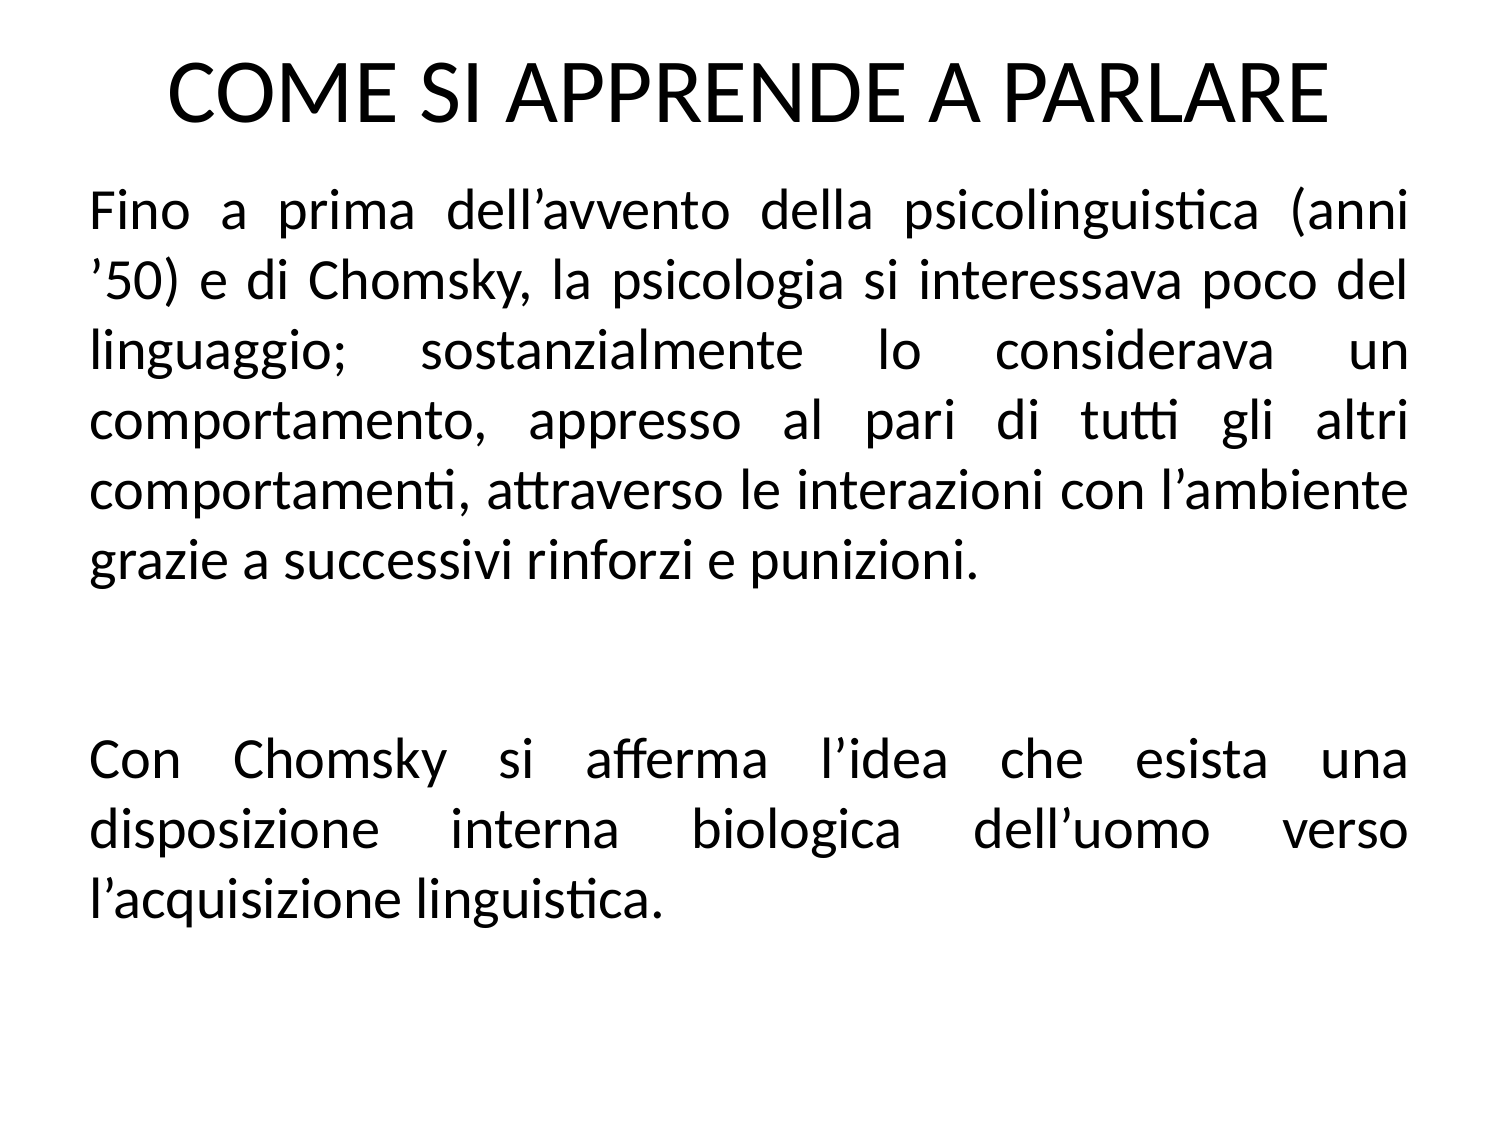

# COME SI APPRENDE A PARLARE
Fino a prima dell’avvento della psicolinguistica (anni ’50) e di Chomsky, la psicologia si interessava poco del linguaggio; sostanzialmente lo considerava un comportamento, appresso al pari di tutti gli altri comportamenti, attraverso le interazioni con l’ambiente grazie a successivi rinforzi e punizioni.
Con Chomsky si afferma l’idea che esista una disposizione interna biologica dell’uomo verso l’acquisizione linguistica.